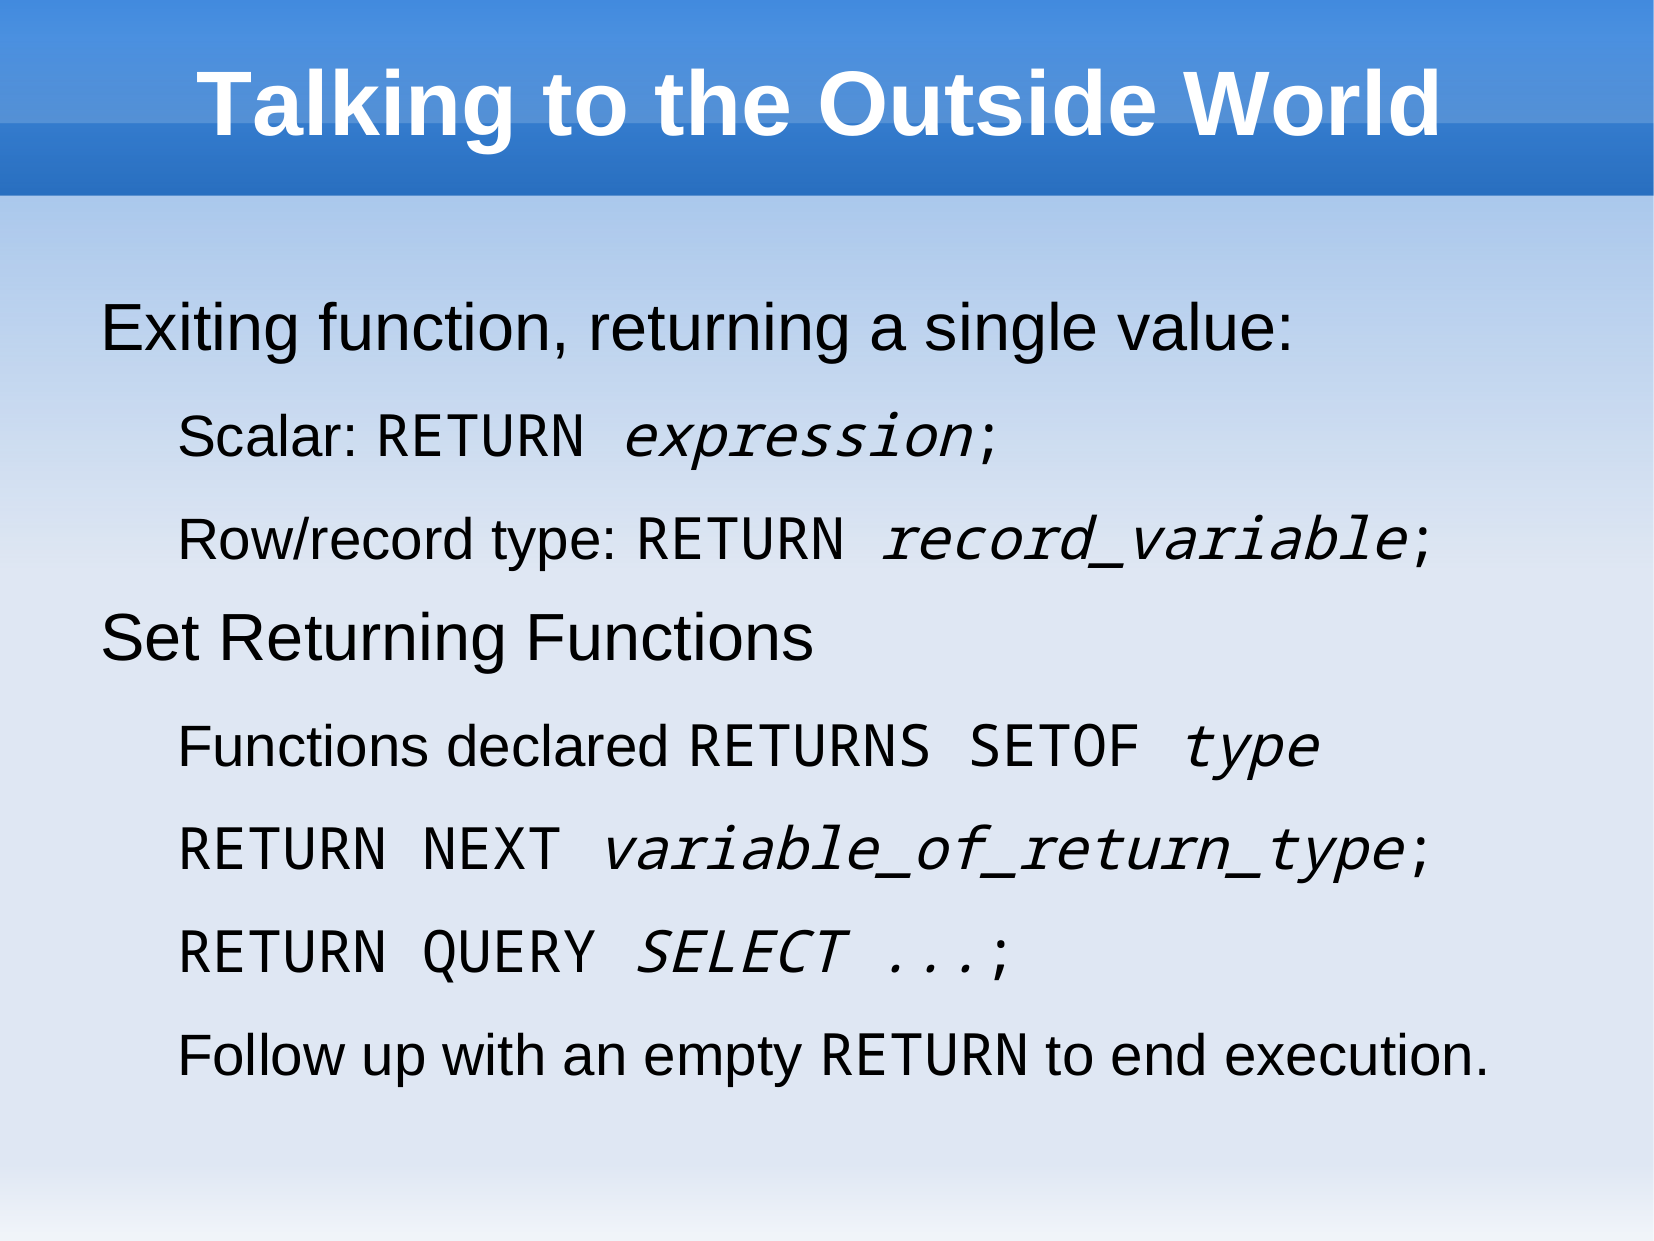

# Talking to the Outside World
Exiting function, returning a single value:
Scalar: RETURN expression;
Row/record type: RETURN record_variable;
Set Returning Functions
Functions declared RETURNS SETOF type
RETURN NEXT variable_of_return_type;
RETURN QUERY SELECT ...;
Follow up with an empty RETURN to end execution.